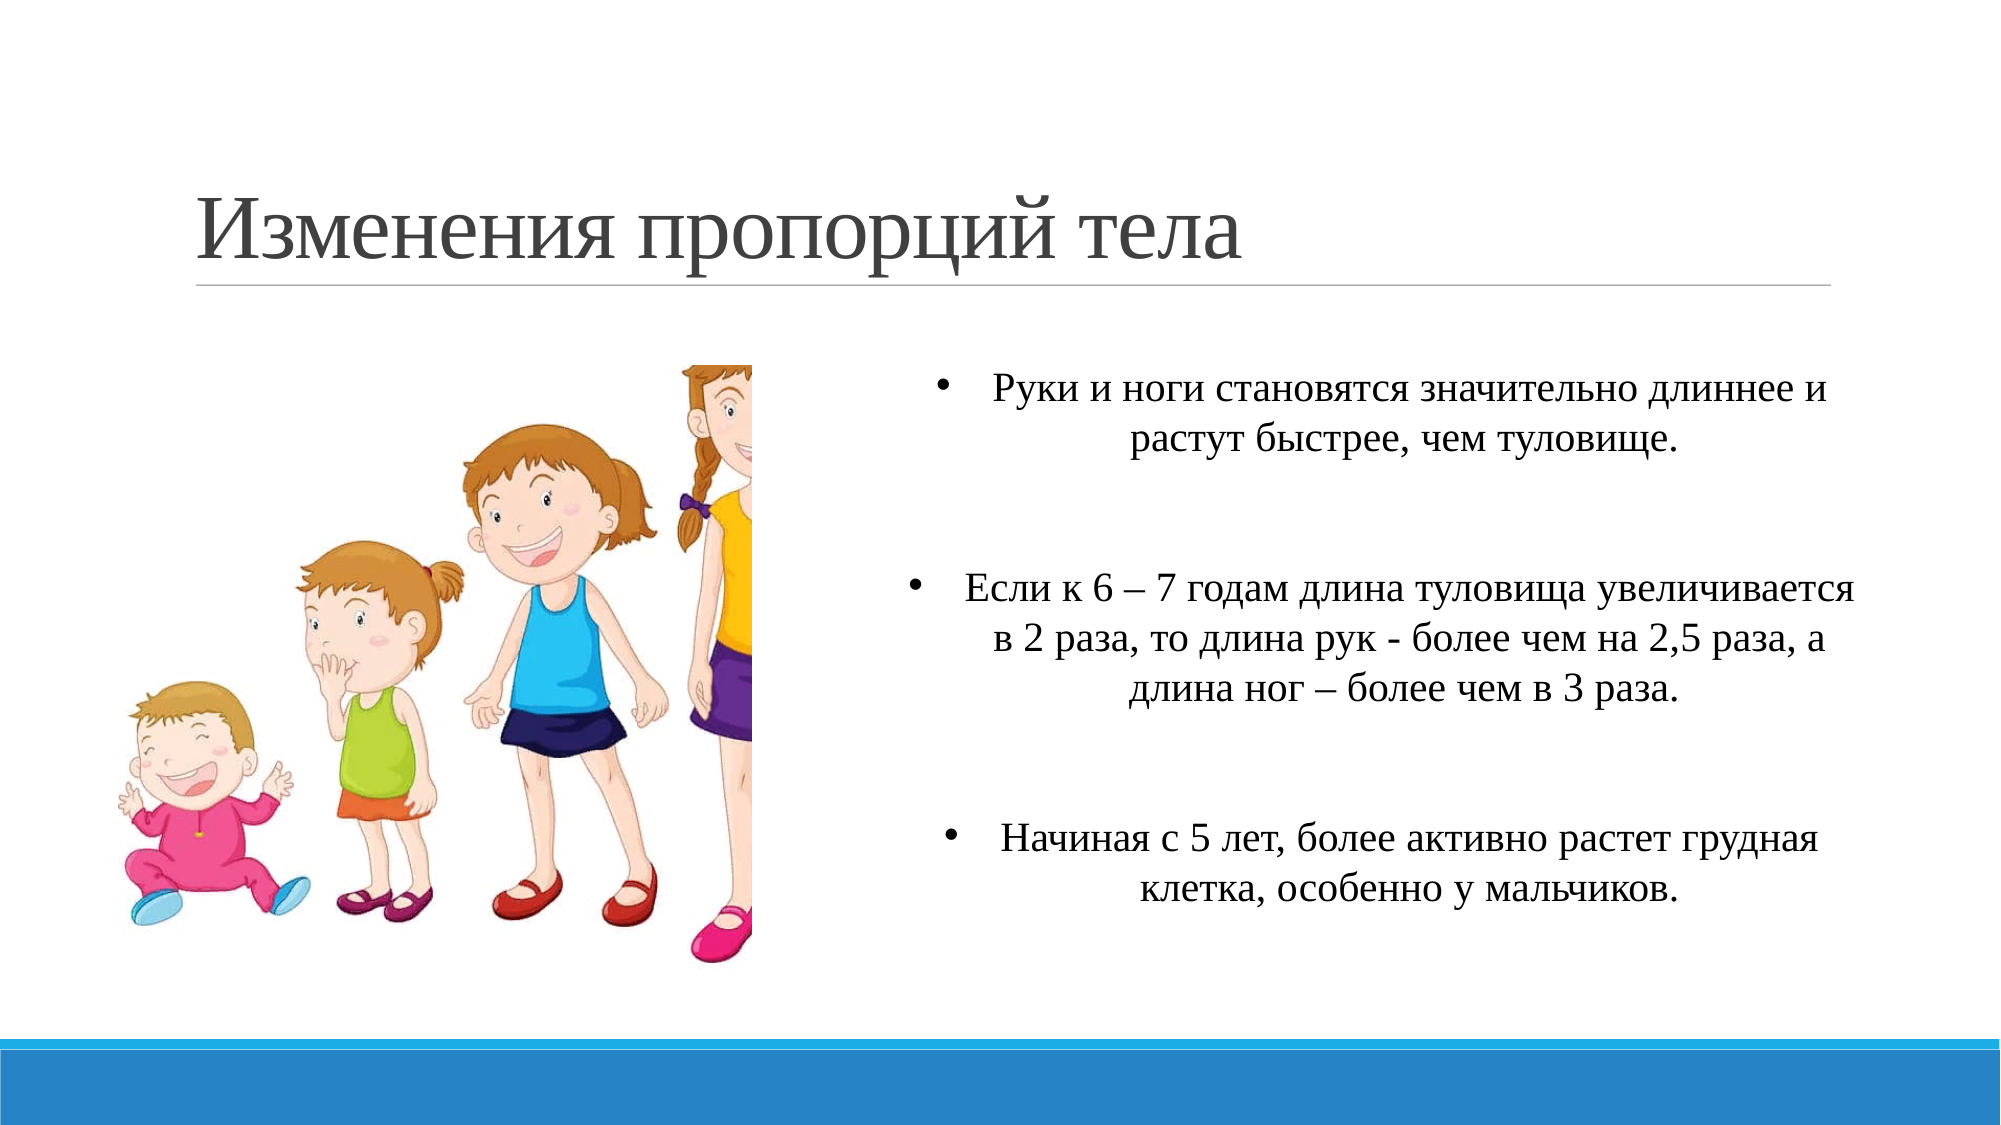

# Изменения пропорций тела
Руки и ноги становятся значительно длиннее и растут быстрее, чем туловище.
Если к 6 – 7 годам длина туловища увеличивается в 2 раза, то длина рук - более чем на 2,5 раза, а длина ног – более чем в 3 раза.
Начиная с 5 лет, более активно растет грудная клетка, особенно у мальчиков.